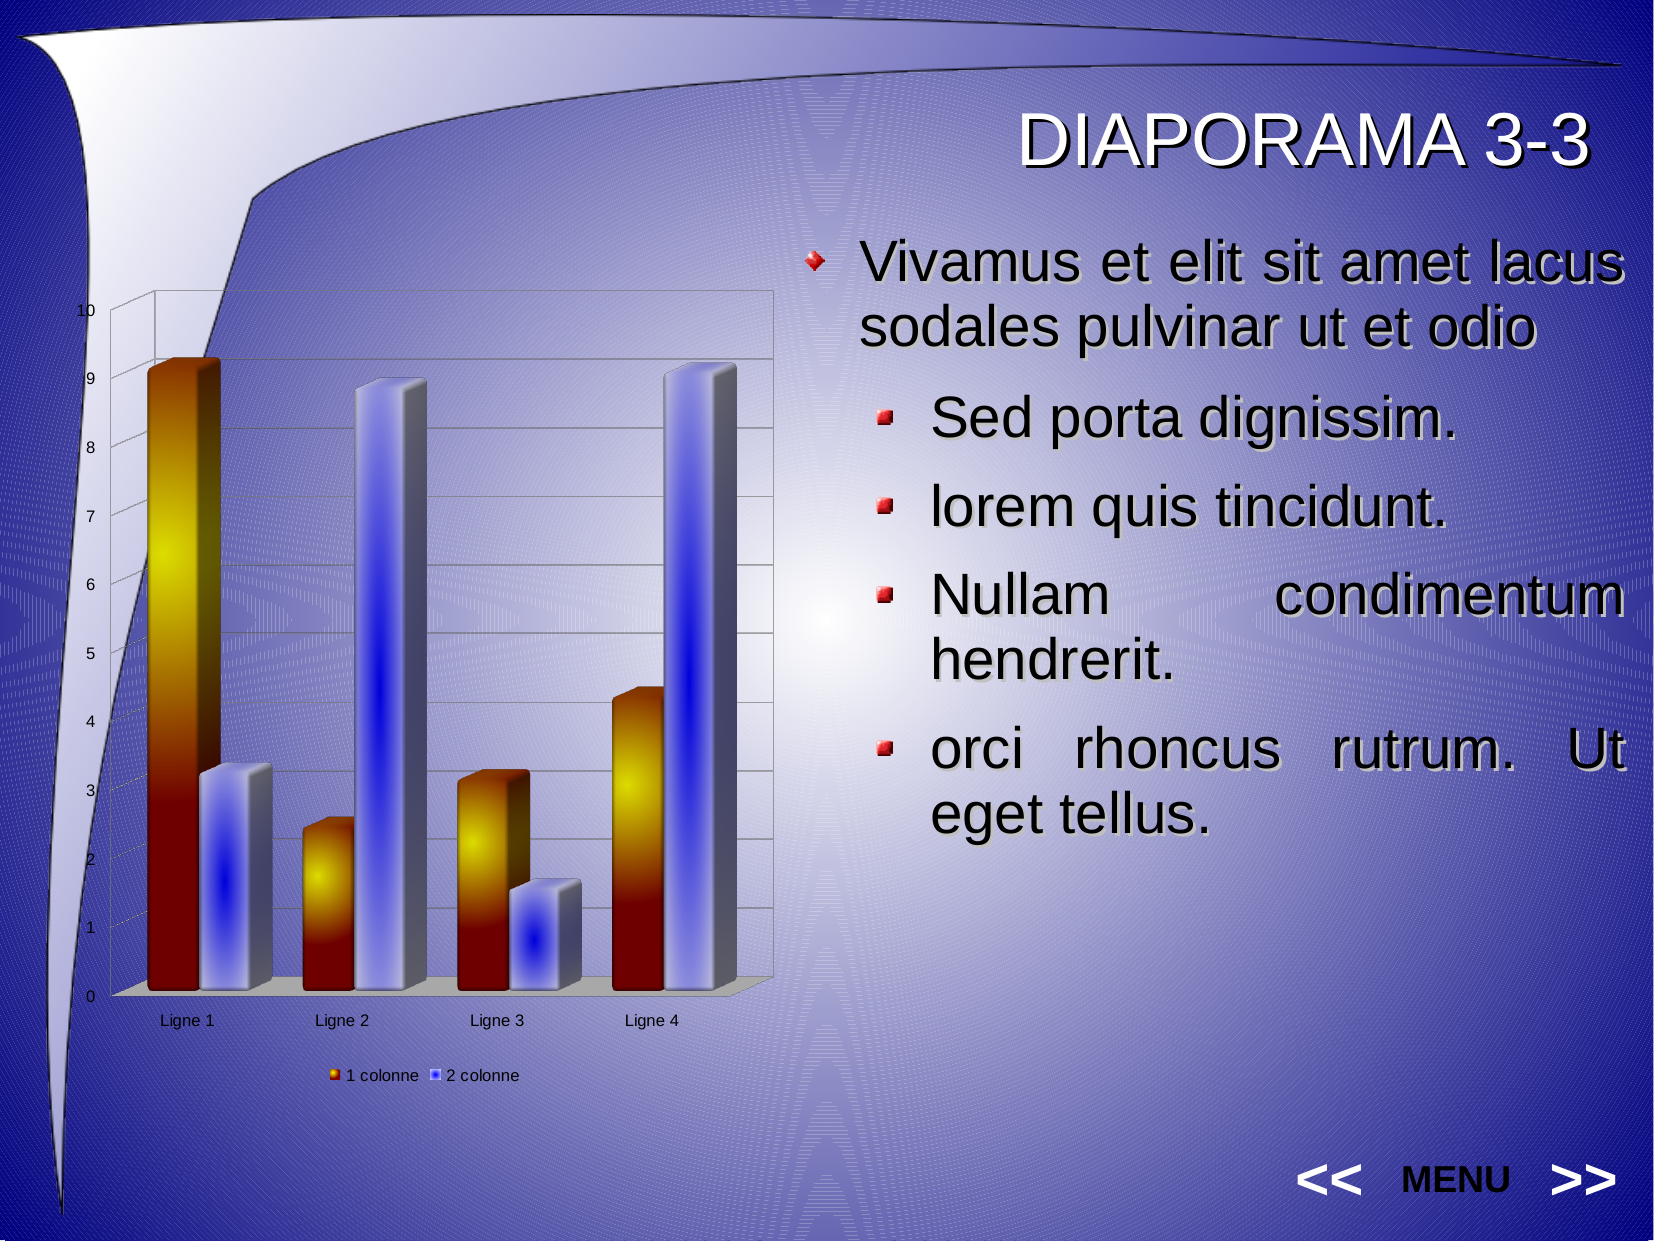

# DIAPORAMA 3-3
Vivamus et elit sit amet lacus sodales pulvinar ut et odio
Sed porta dignissim.
lorem quis tincidunt.
Nullam condimentum hendrerit.
orci rhoncus rutrum. Ut eget tellus.
[unsupported chart]
<<
MENU
>>